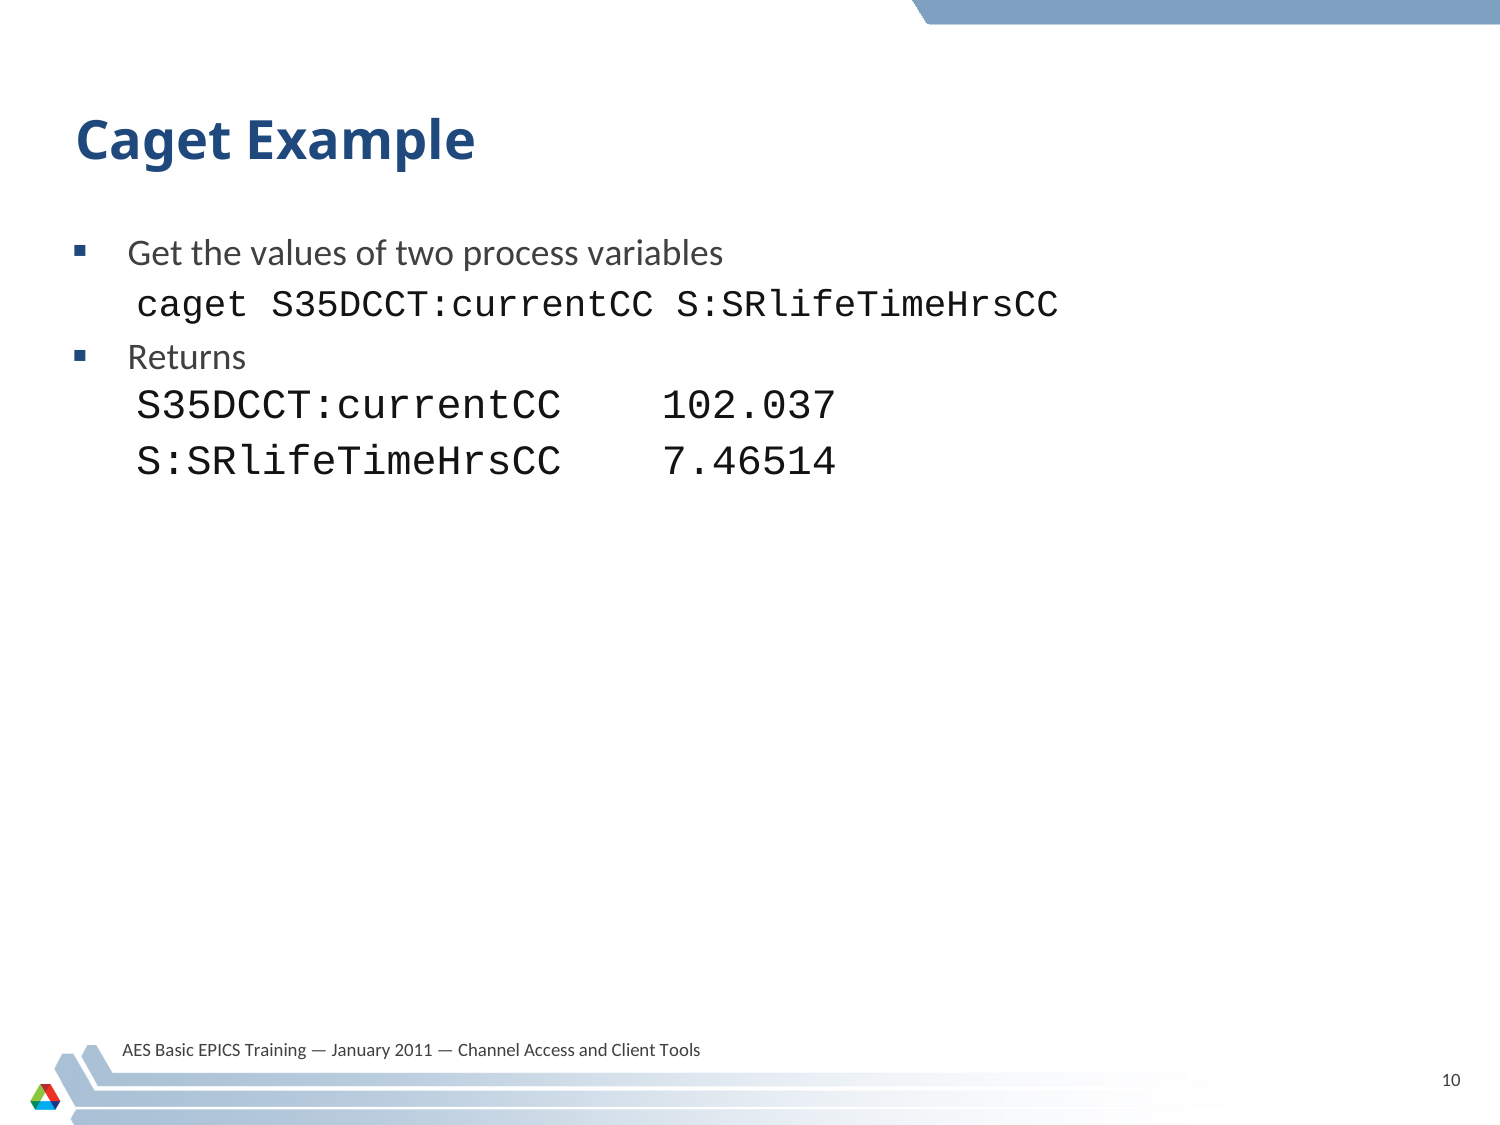

# Caget Example
Get the values of two process variables
caget S35DCCT:currentCC S:SRlifeTimeHrsCC
Returns
S35DCCT:currentCC 102.037
S:SRlifeTimeHrsCC 7.46514
AES Basic EPICS Training — January 2011 — Channel Access and Client Tools
10